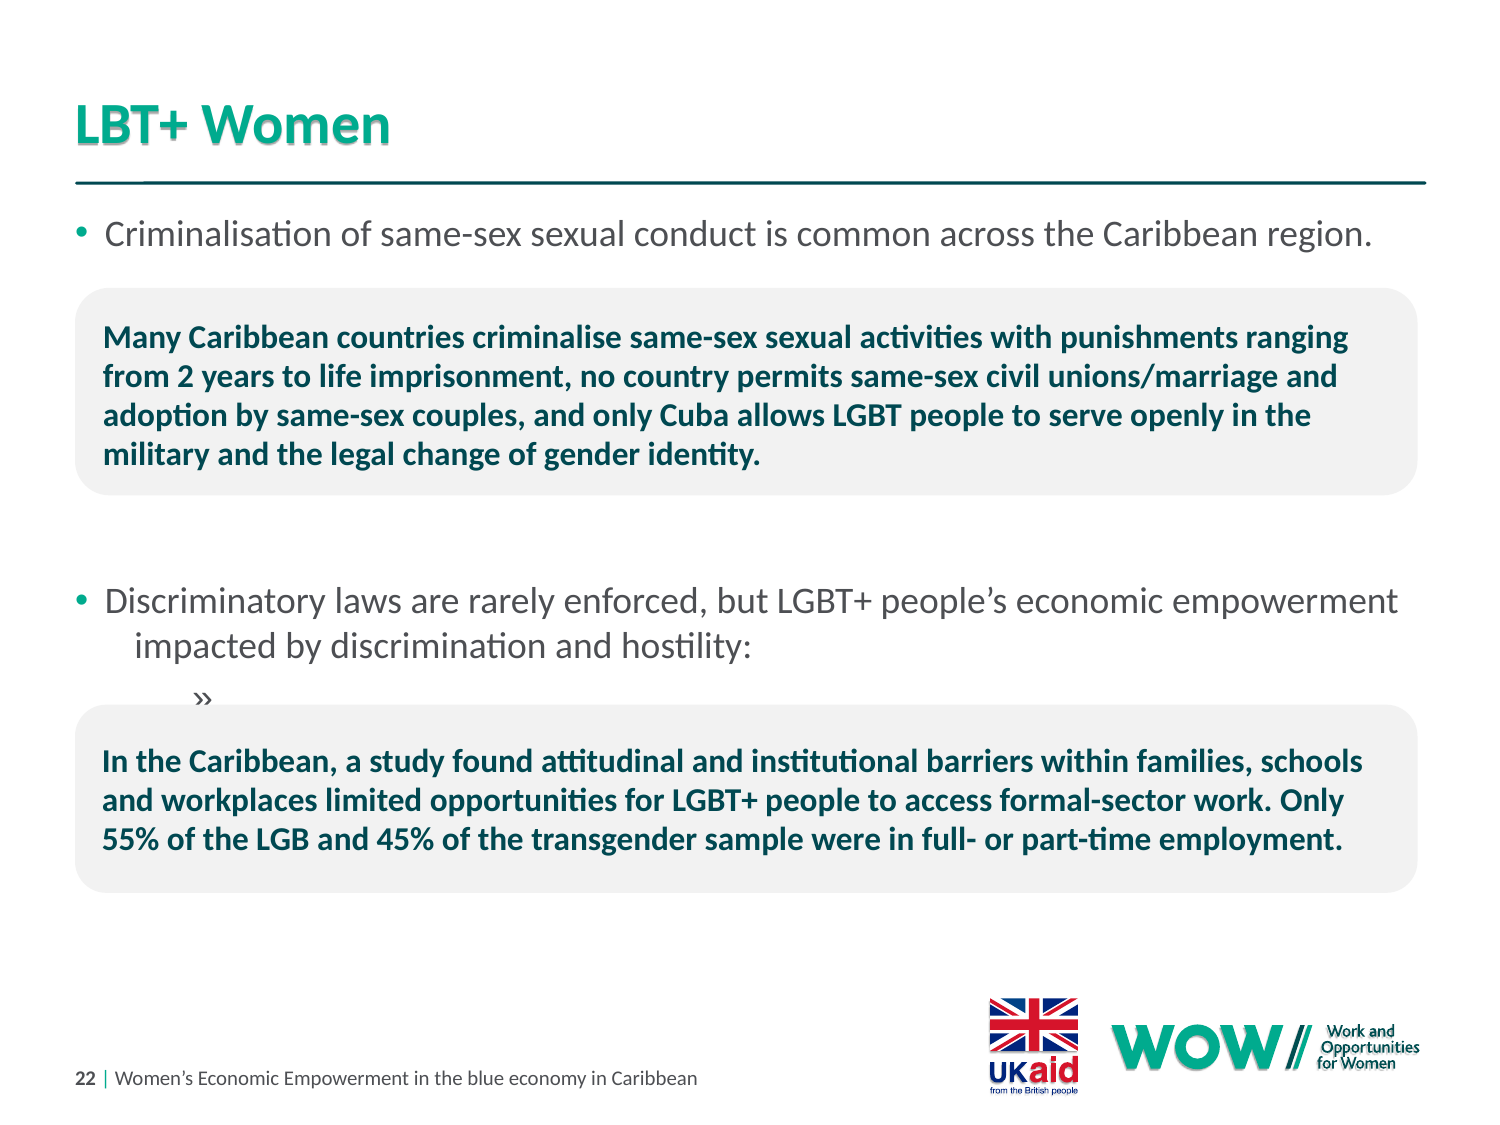

# LBT+ Women
Criminalisation of same-sex sexual conduct is common across the Caribbean region.
Many Caribbean countries criminalise same-sex sexual activities with punishments ranging from 2 years to life imprisonment, no country permits same-sex civil unions/marriage and adoption by same-sex couples, and only Cuba allows LGBT people to serve openly in the military and the legal change of gender identity.
Discriminatory laws are rarely enforced, but LGBT+ people’s economic empowerment impacted by discrimination and hostility:
In the Caribbean, a study found attitudinal and institutional barriers within families, schools and workplaces limited opportunities for LGBT+ people to access formal-sector work. Only 55% of the LGB and 45% of the transgender sample were in full- or part-time employment.
21 | Women’s Economic Empowerment in the blue economy in Caribbean